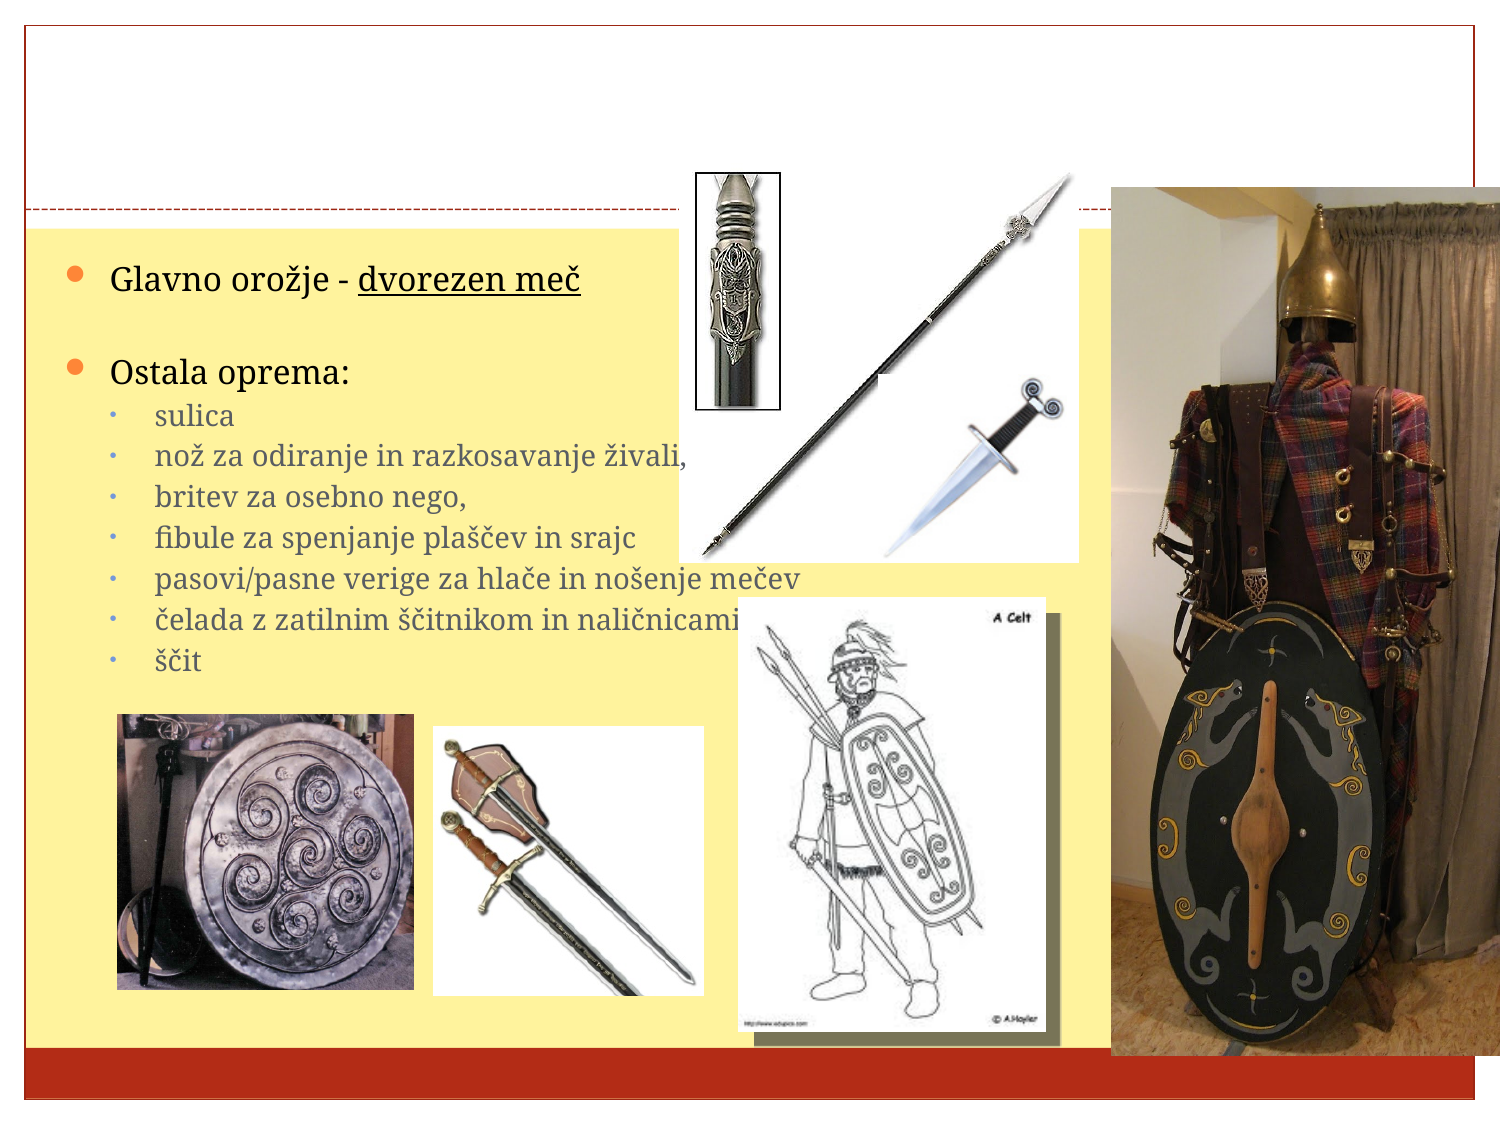

#
Glavno orožje - dvorezen meč
Ostala oprema:
sulica
nož za odiranje in razkosavanje živali,
britev za osebno nego,
fibule za spenjanje plaščev in srajc
pasovi/pasne verige za hlače in nošenje mečev
čelada z zatilnim ščitnikom in naličnicami
ščit